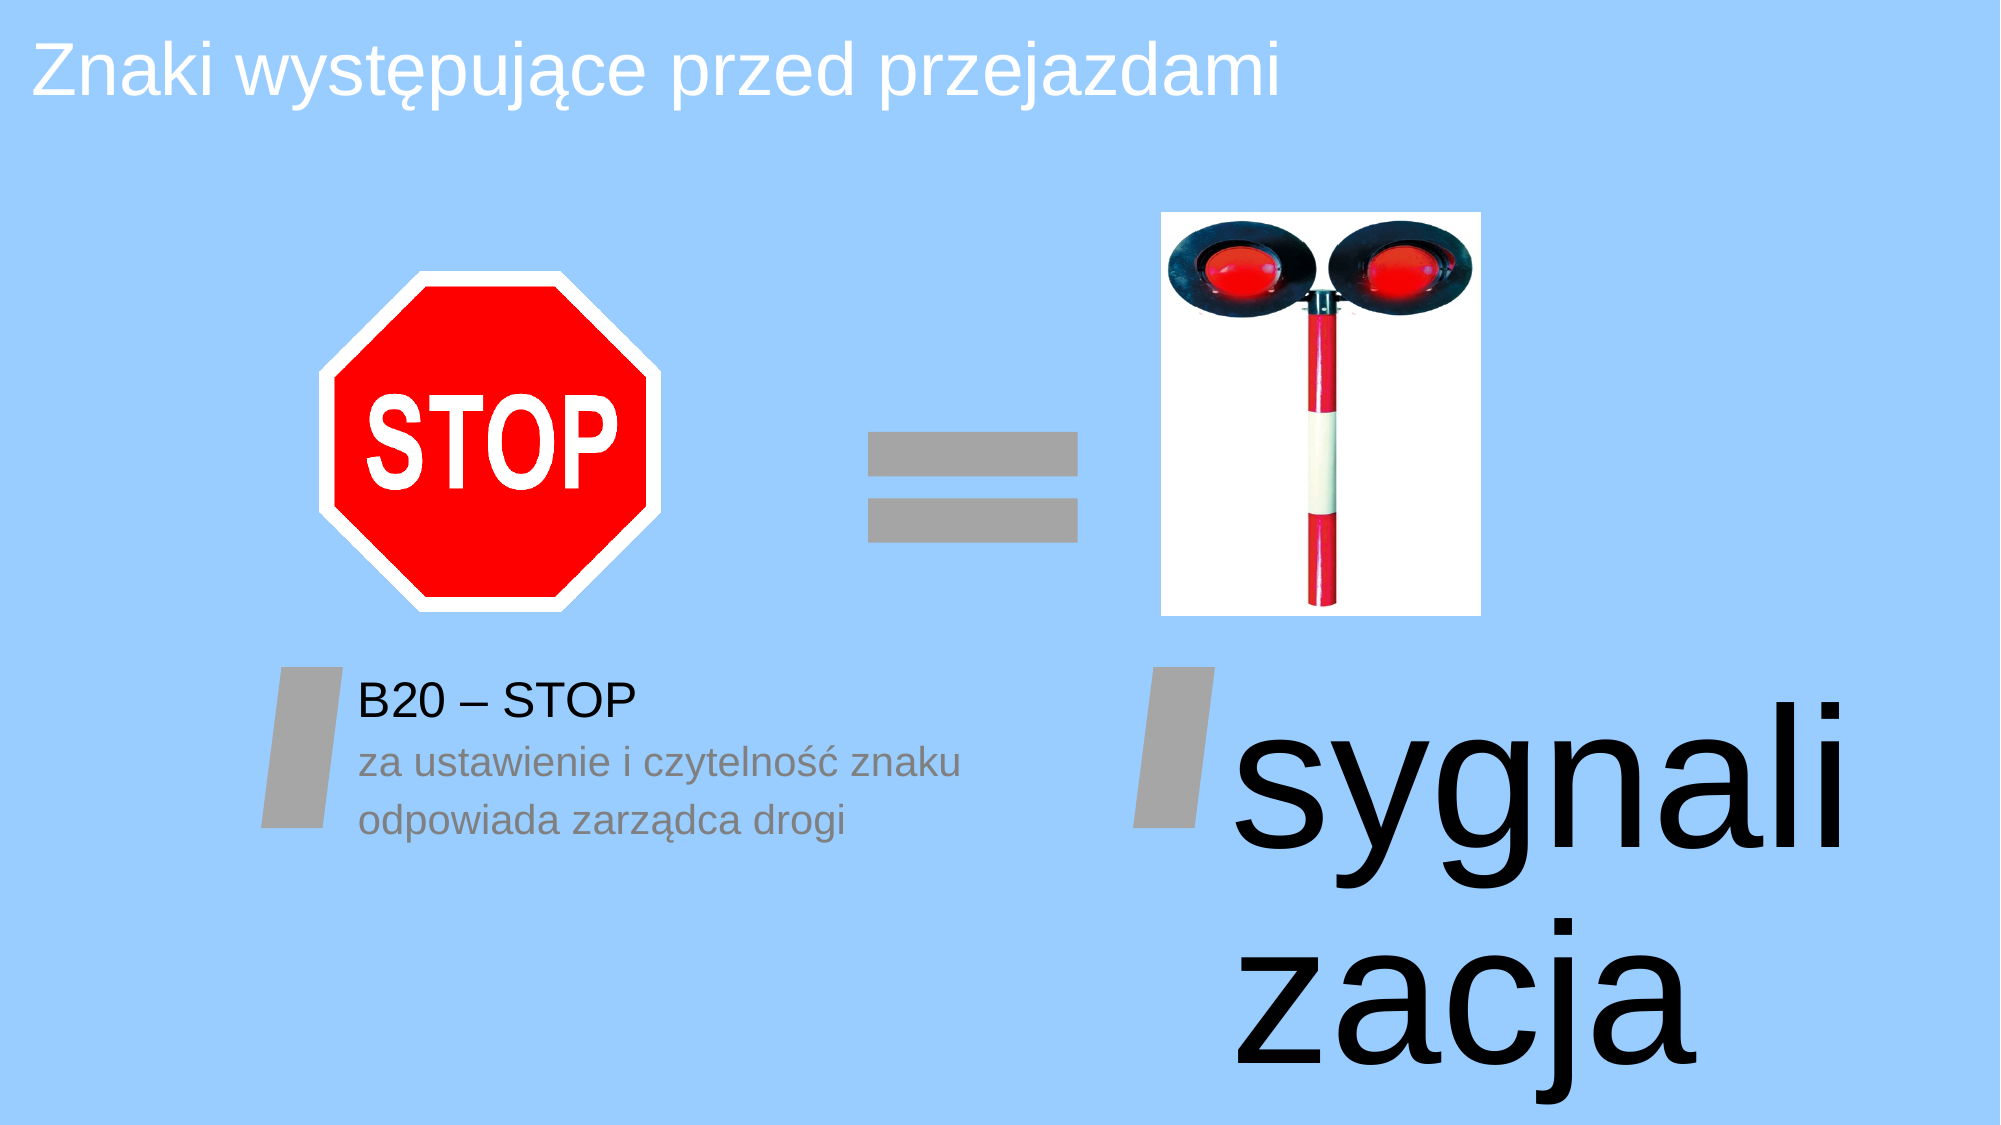

# Znaki występujące przed przejazdami
B20 – STOP
za ustawienie i czytelność znaku
odpowiada zarządca drogi
sygnalizacja przejazdowa
za ustawienie i czytelność znaku
odpowiadają
PKP Polskie Linie Kolejowe S.A.